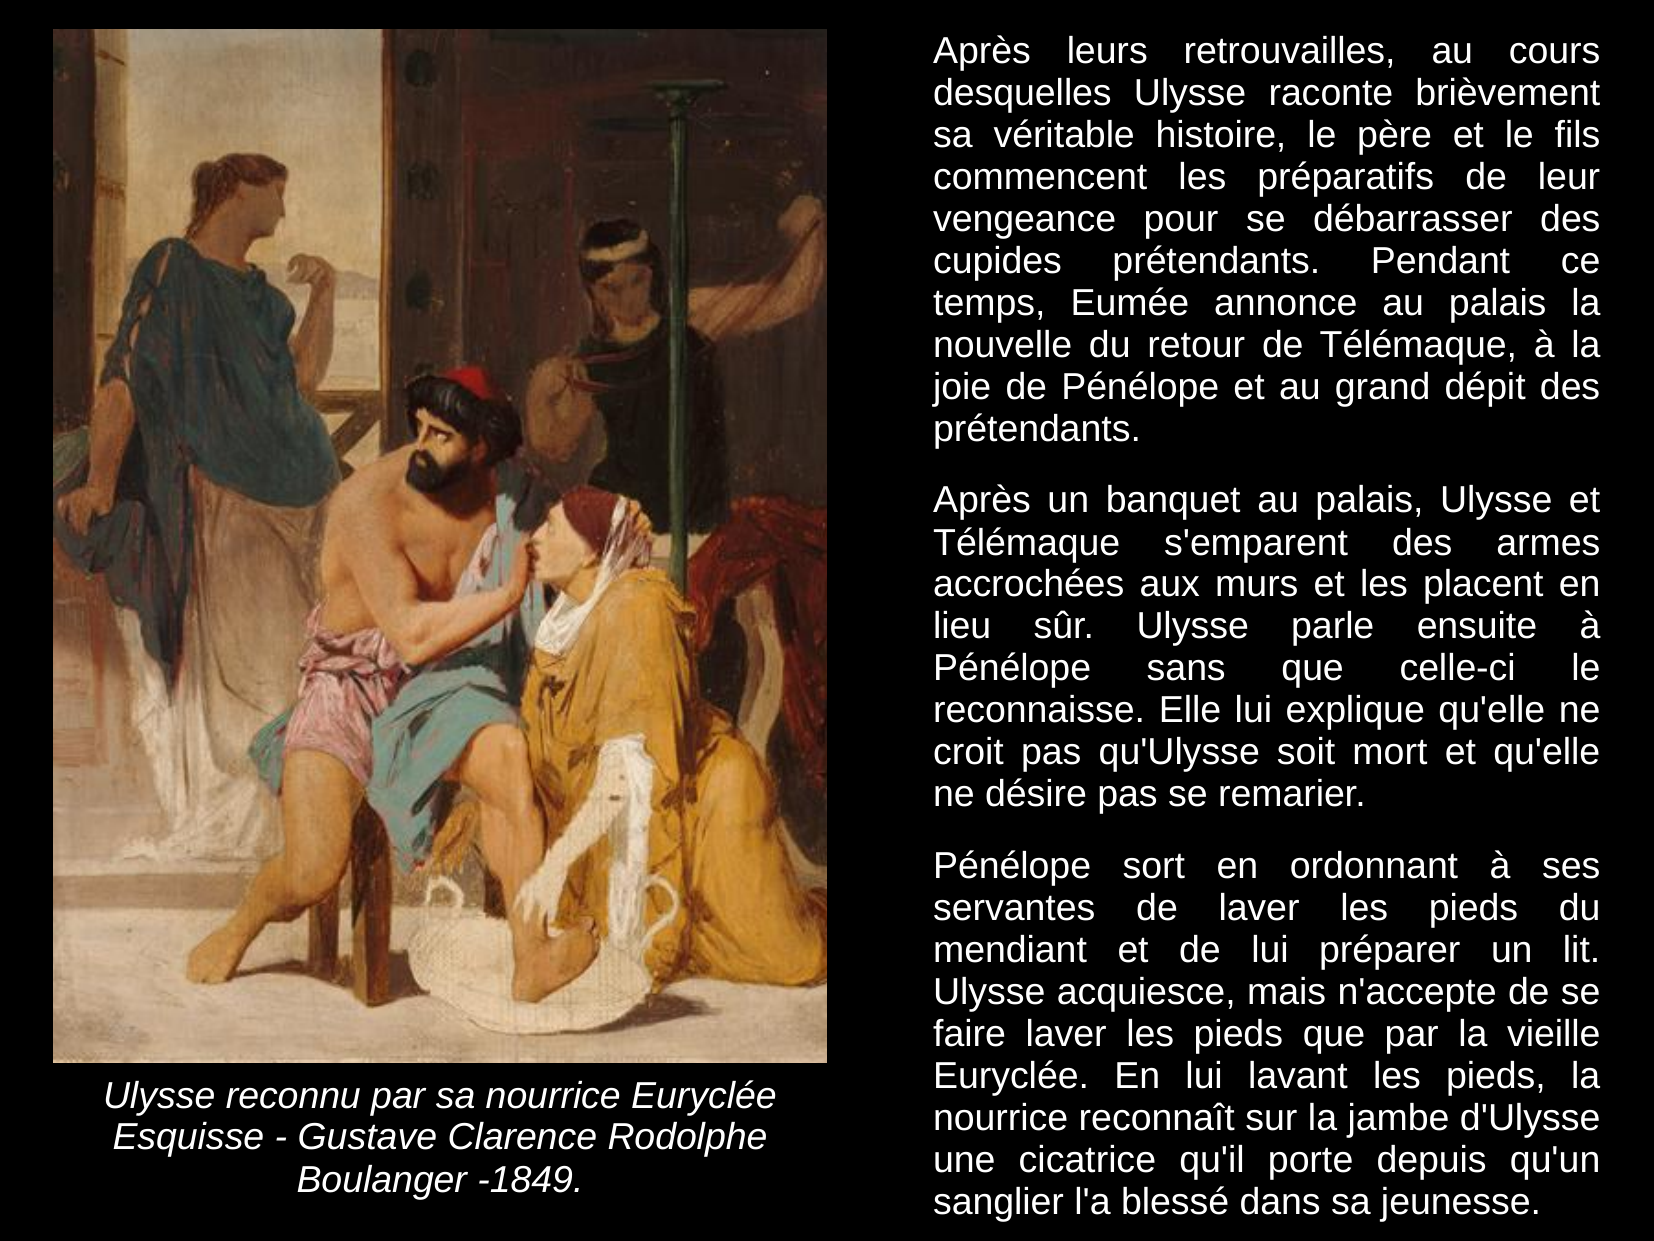

Après leurs retrouvailles, au cours desquelles Ulysse raconte brièvement sa véritable histoire, le père et le fils commencent les préparatifs de leur vengeance pour se débarrasser des cupides prétendants. Pendant ce temps, Eumée annonce au palais la nouvelle du retour de Télémaque, à la joie de Pénélope et au grand dépit des prétendants.
Après un banquet au palais, Ulysse et Télémaque s'emparent des armes accrochées aux murs et les placent en lieu sûr. Ulysse parle ensuite à Pénélope sans que celle-ci le reconnaisse. Elle lui explique qu'elle ne croit pas qu'Ulysse soit mort et qu'elle ne désire pas se remarier.
Pénélope sort en ordonnant à ses servantes de laver les pieds du mendiant et de lui préparer un lit. Ulysse acquiesce, mais n'accepte de se faire laver les pieds que par la vieille Euryclée. En lui lavant les pieds, la nourrice reconnaît sur la jambe d'Ulysse une cicatrice qu'il porte depuis qu'un sanglier l'a blessé dans sa jeunesse.
# Ulysse reconnu par sa nourrice Euryclée Esquisse - Gustave Clarence Rodolphe Boulanger -1849.